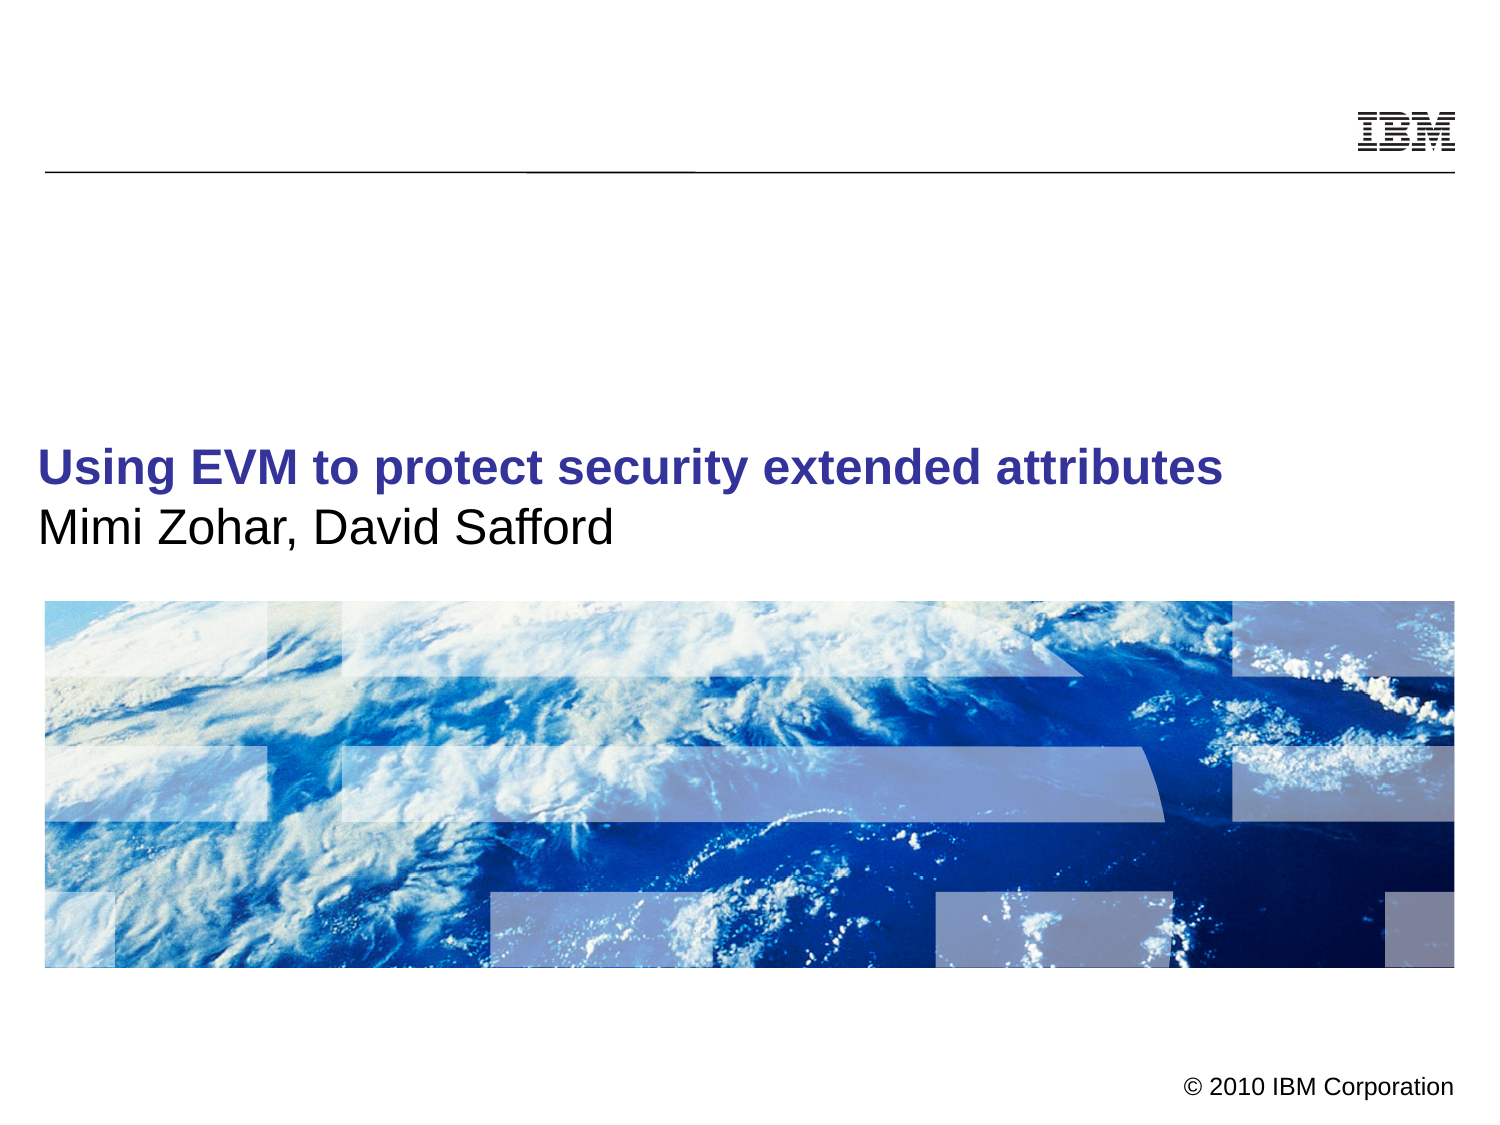

# Using EVM to protect security extended attributes Mimi Zohar, David Safford